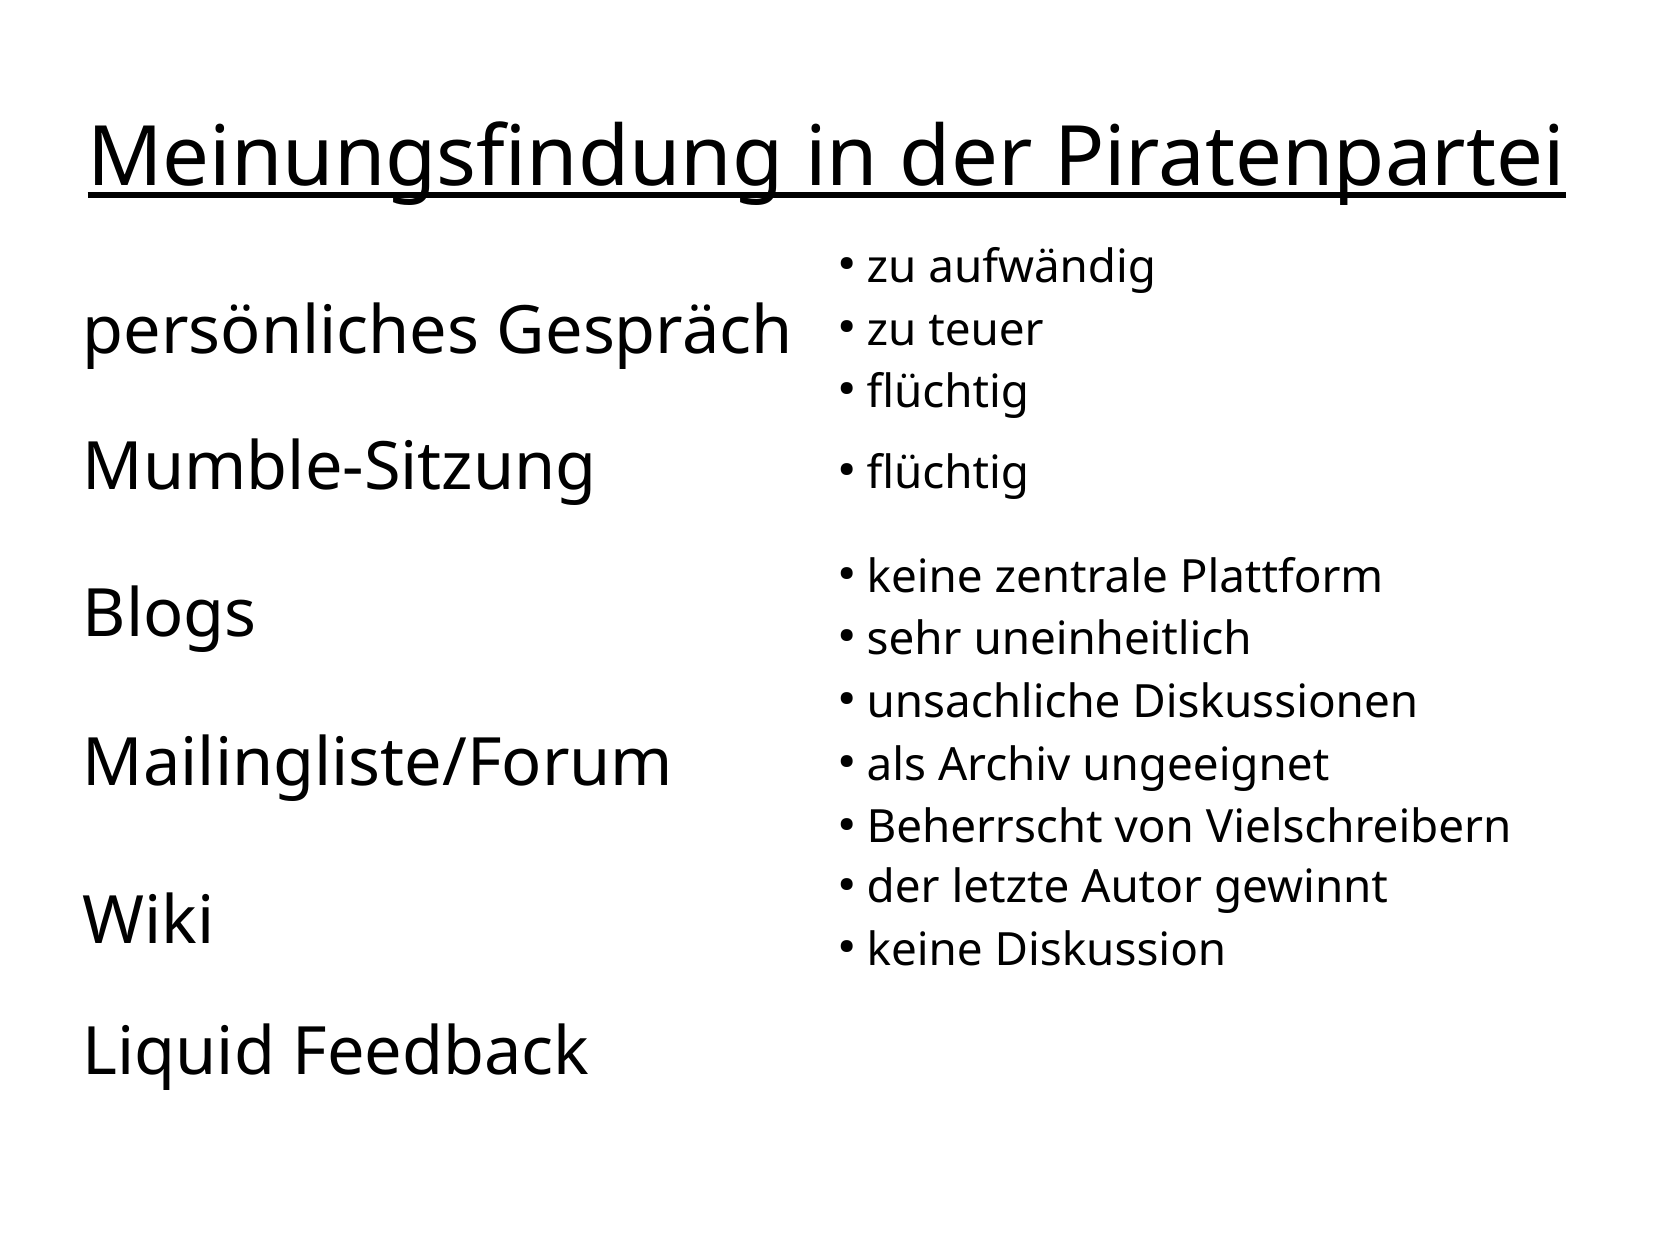

# Meinungsfindung in der Piratenpartei
 zu aufwändig
 zu teuer
 flüchtig
persönliches Gespräch
Mumble-Sitzung
 flüchtig
 keine zentrale Plattform
 sehr uneinheitlich
Blogs
 unsachliche Diskussionen
 als Archiv ungeeignet
 Beherrscht von Vielschreibern
Mailingliste/Forum
 der letzte Autor gewinnt
 keine Diskussion
Wiki
Liquid Feedback